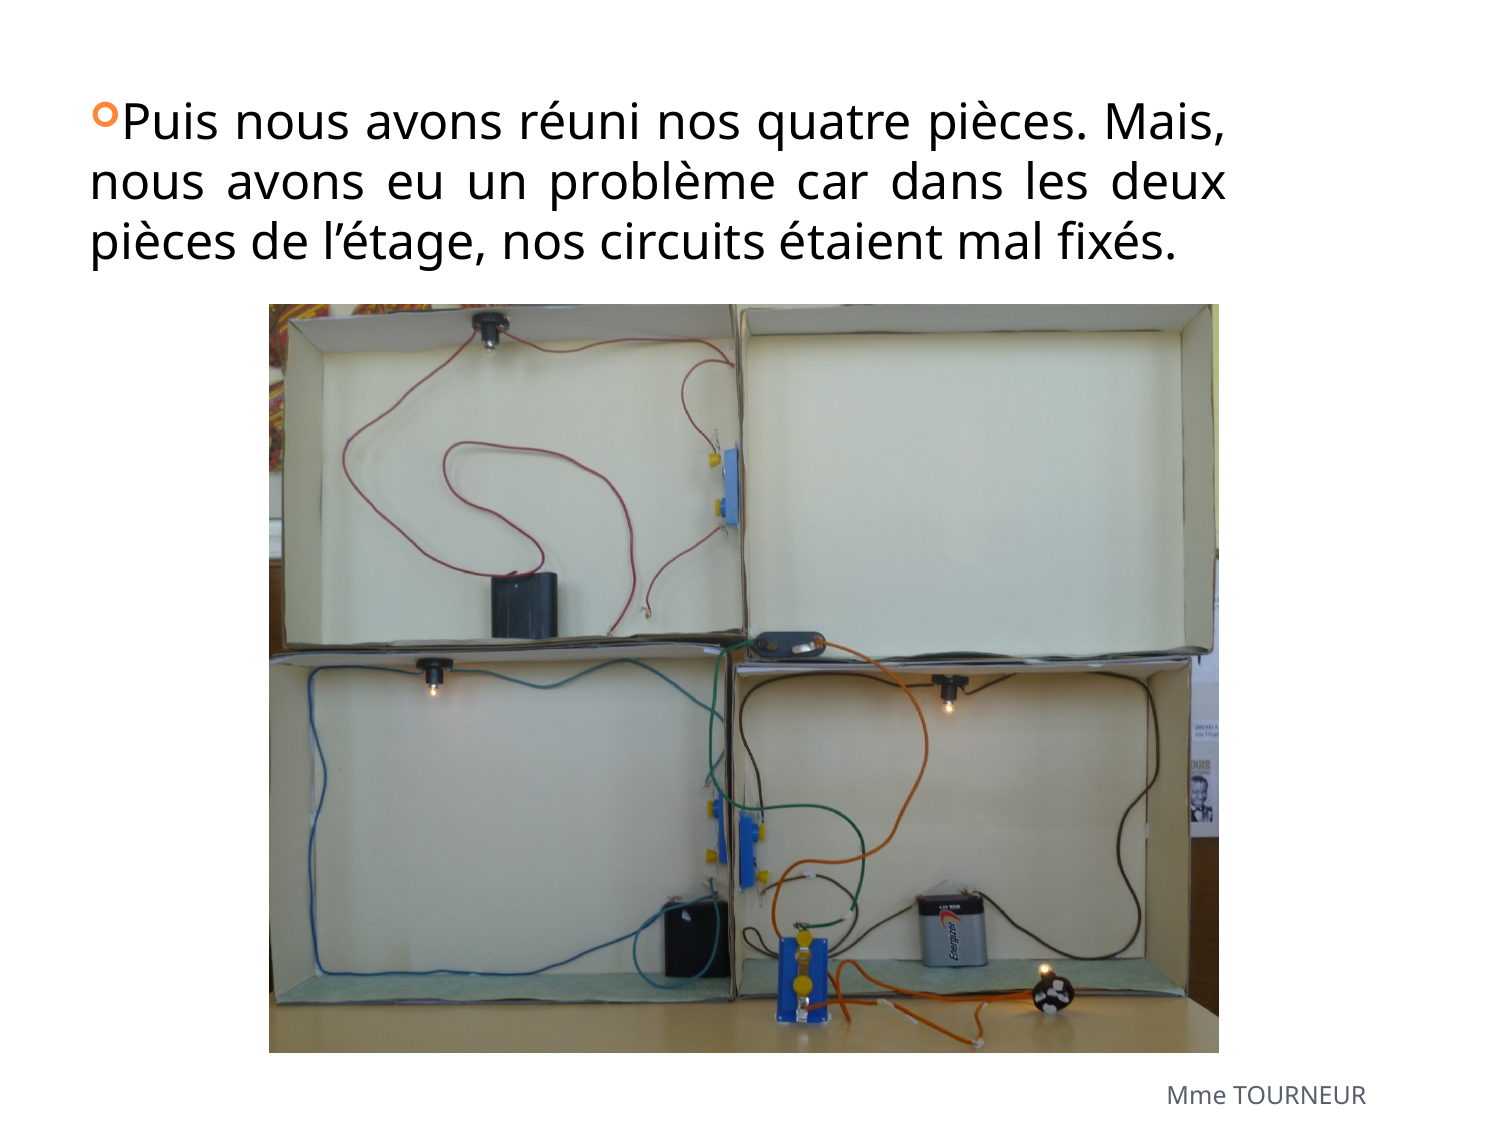

# Puis nous avons réuni nos quatre pièces. Mais, nous avons eu un problème car dans les deux pièces de l’étage, nos circuits étaient mal fixés.
Mme TOURNEUR